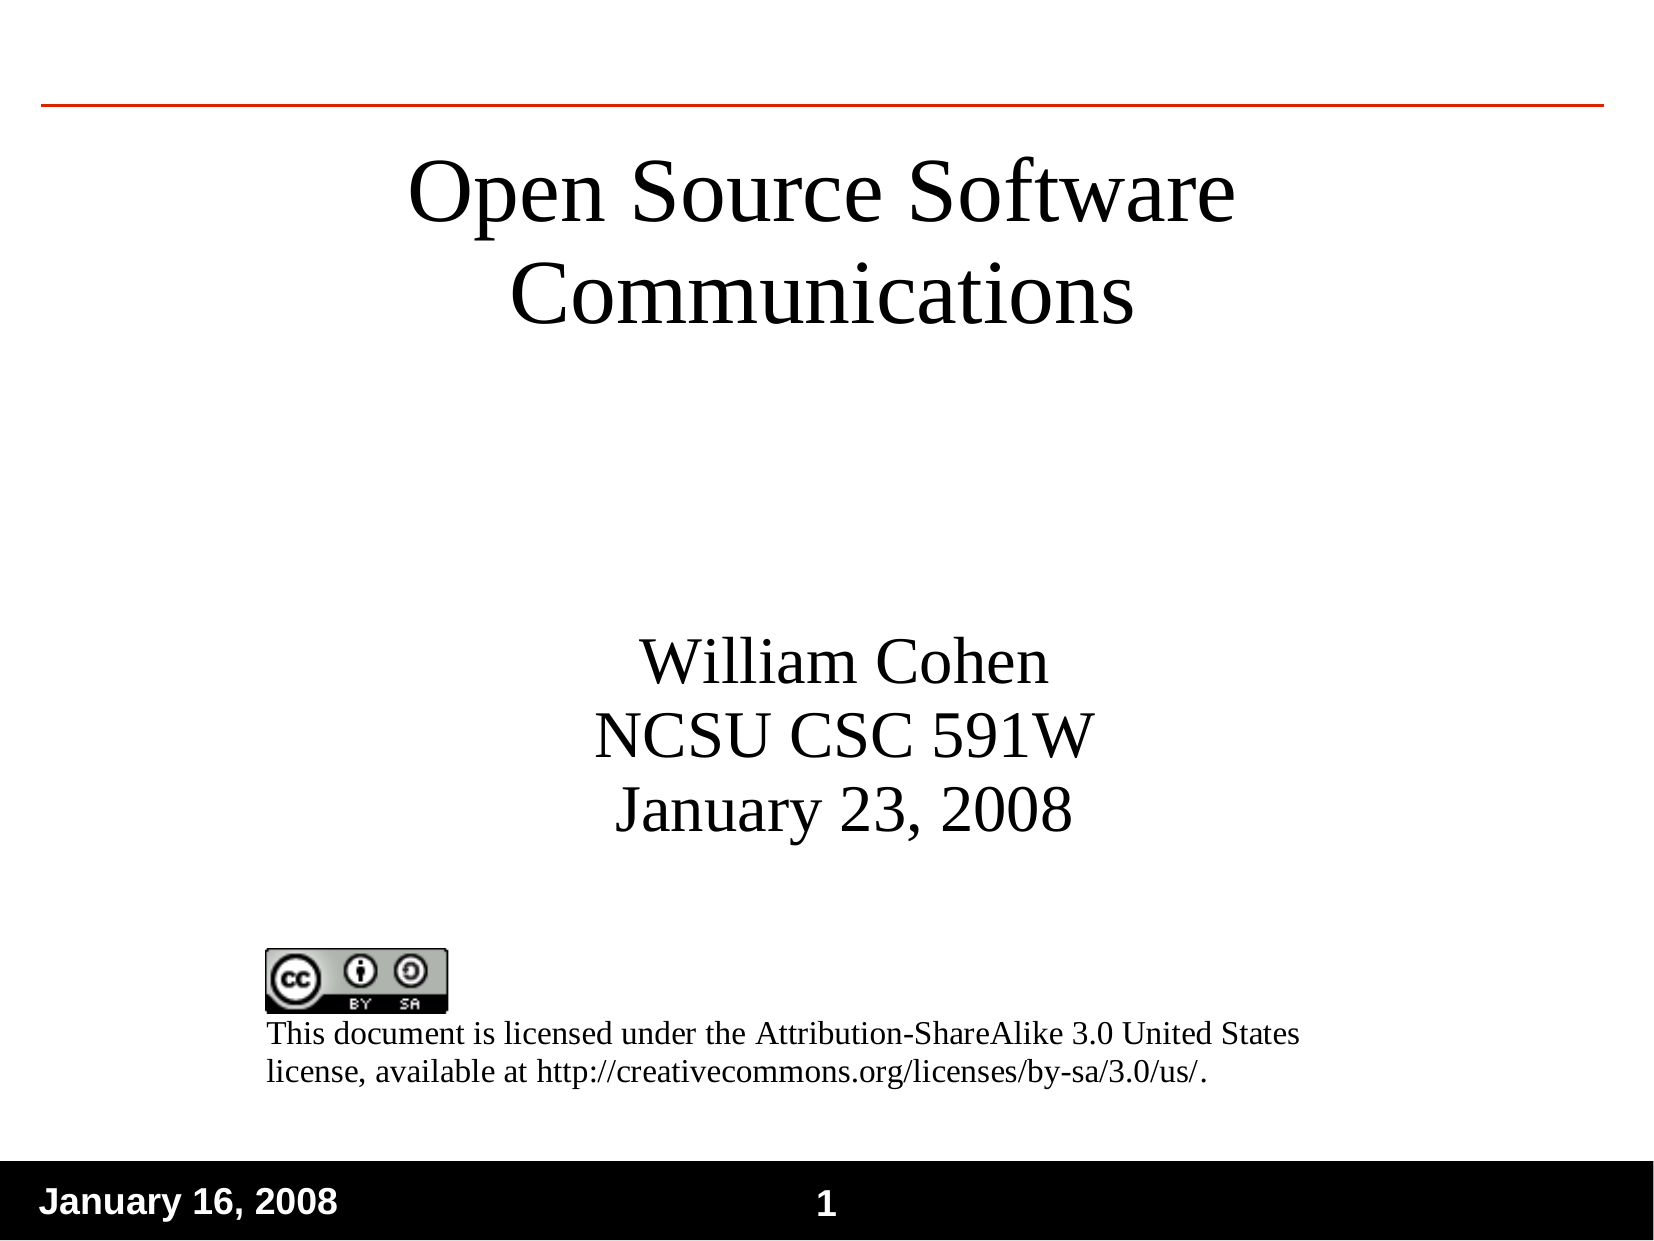

# Open Source Software Communications
William Cohen
NCSU CSC 591W
January 23, 2008